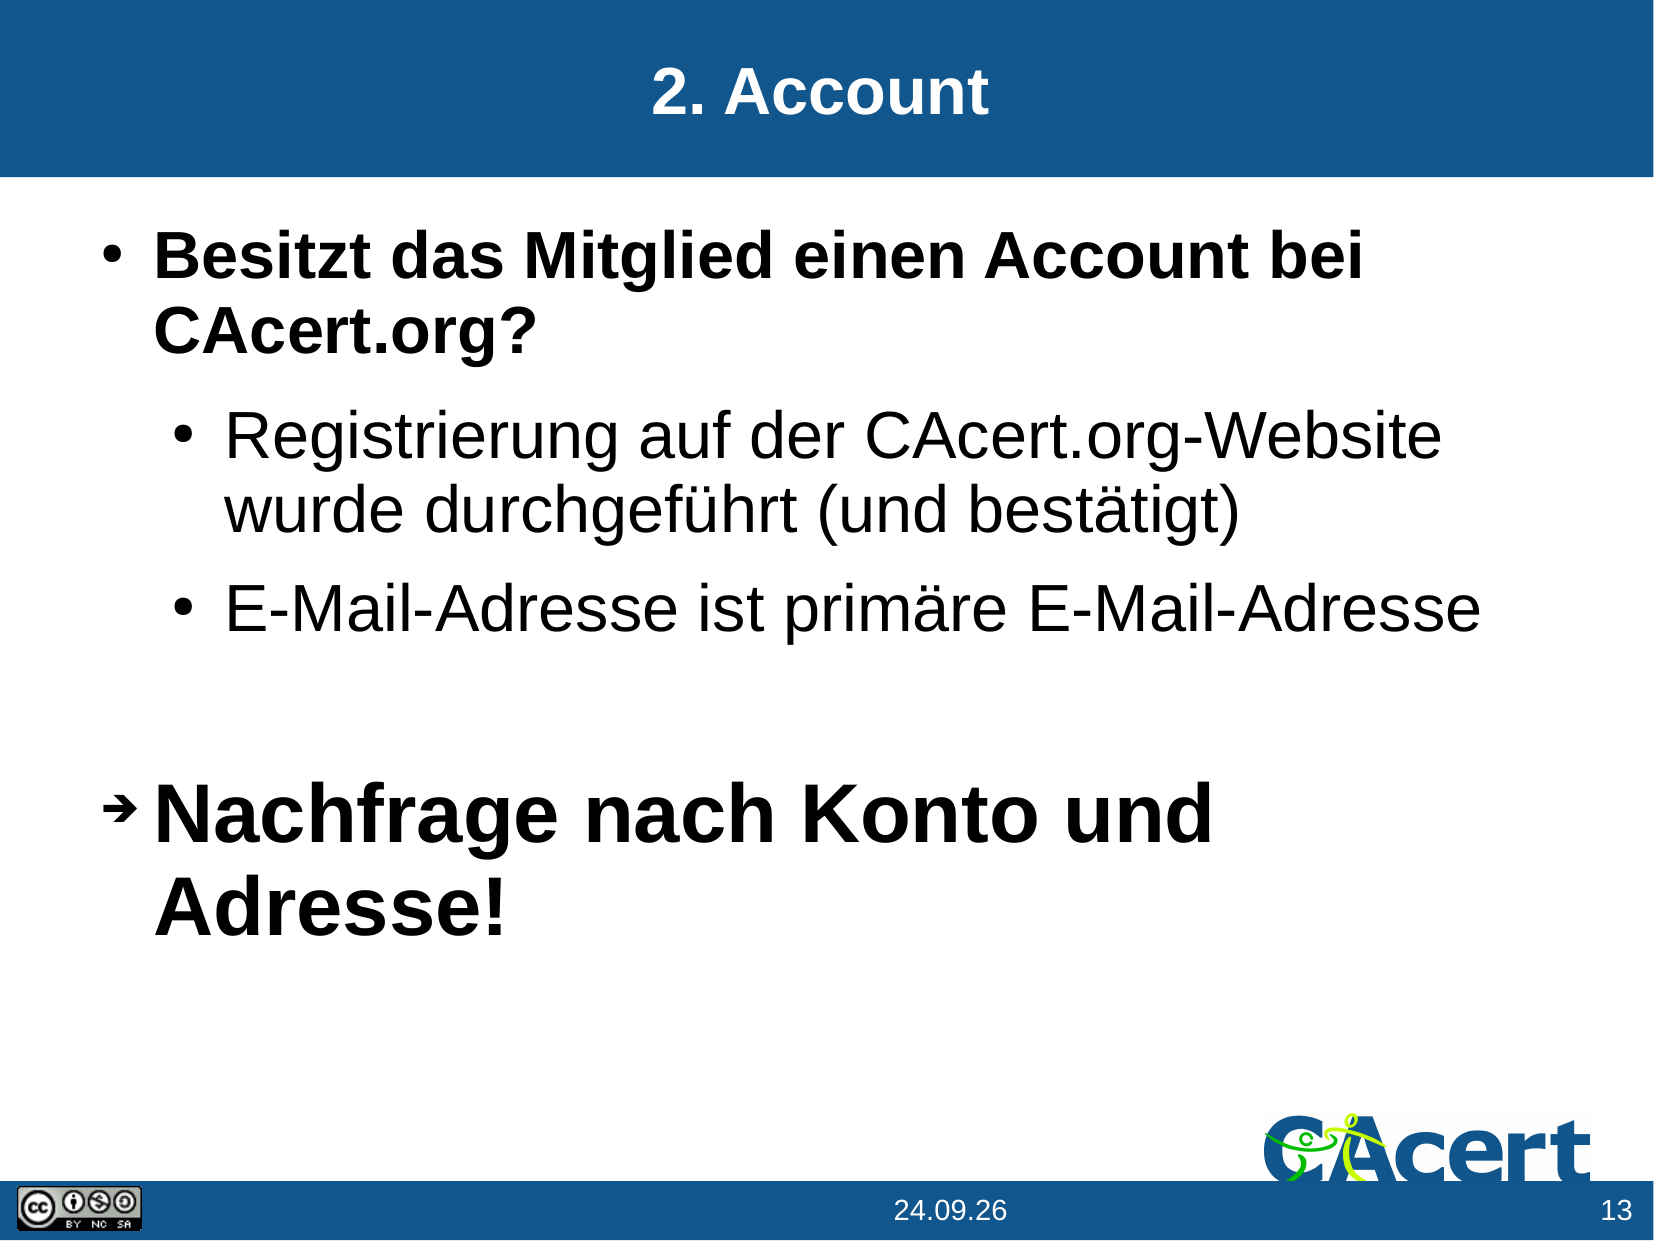

# 2. Account
Besitzt das Mitglied einen Account bei CAcert.org?
Registrierung auf der CAcert.org-Website wurde durchgeführt (und bestätigt)
E-Mail-Adresse ist primäre E-Mail-Adresse
Nachfrage nach Konto und Adresse!